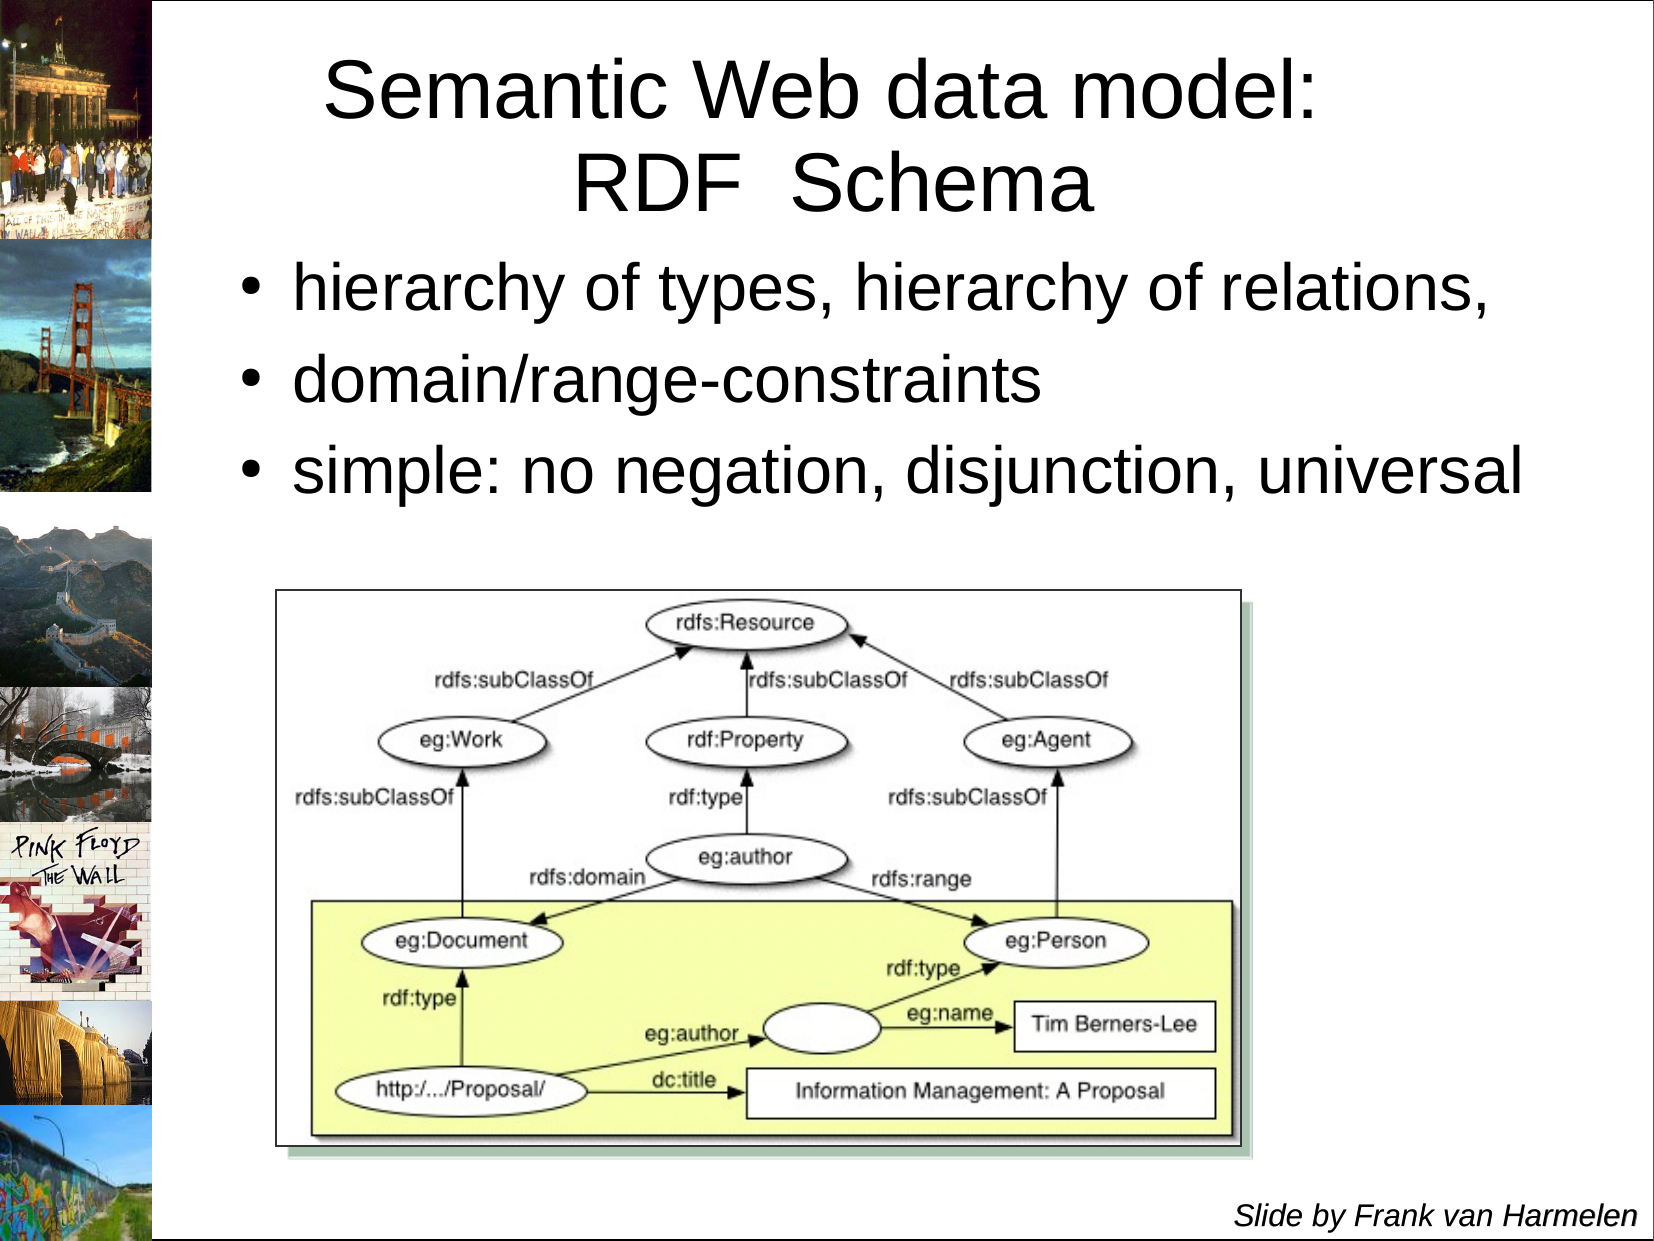

# Semantic Web data model: RDF Schema
hierarchy of types, hierarchy of relations,
domain/range-constraints
simple: no negation, disjunction, universal
Slide by Frank van Harmelen